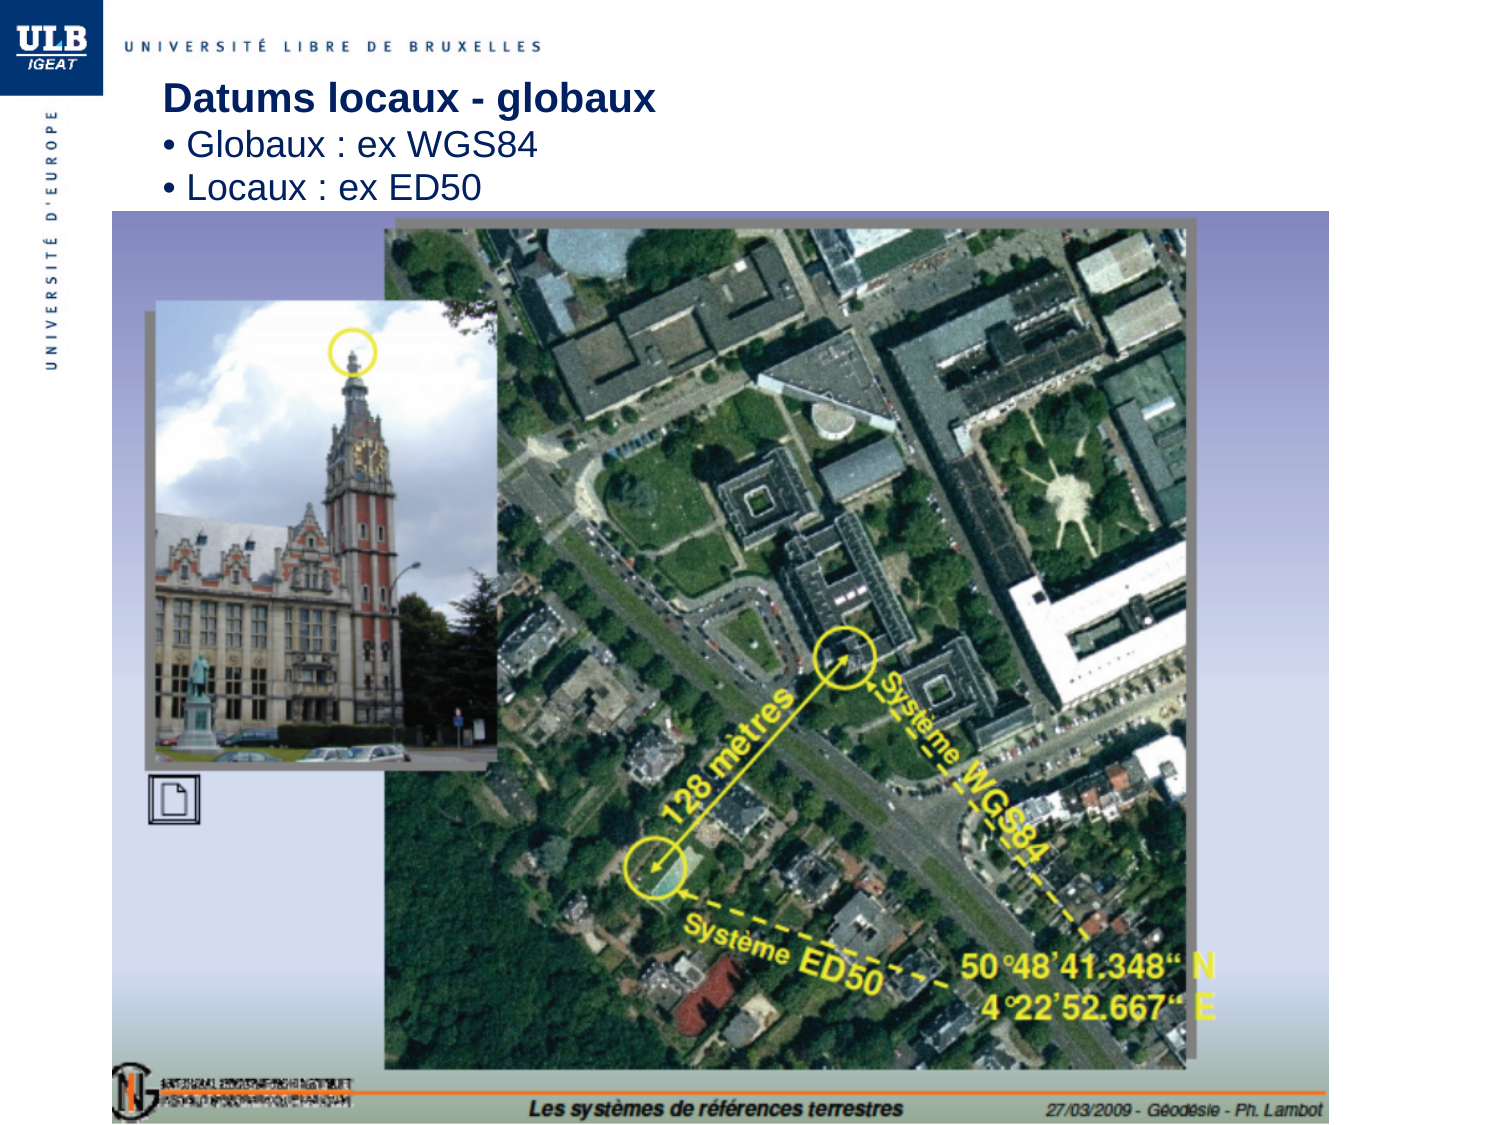

Datums locaux - globaux
• Globaux : ex WGS84
• Locaux : ex ED50